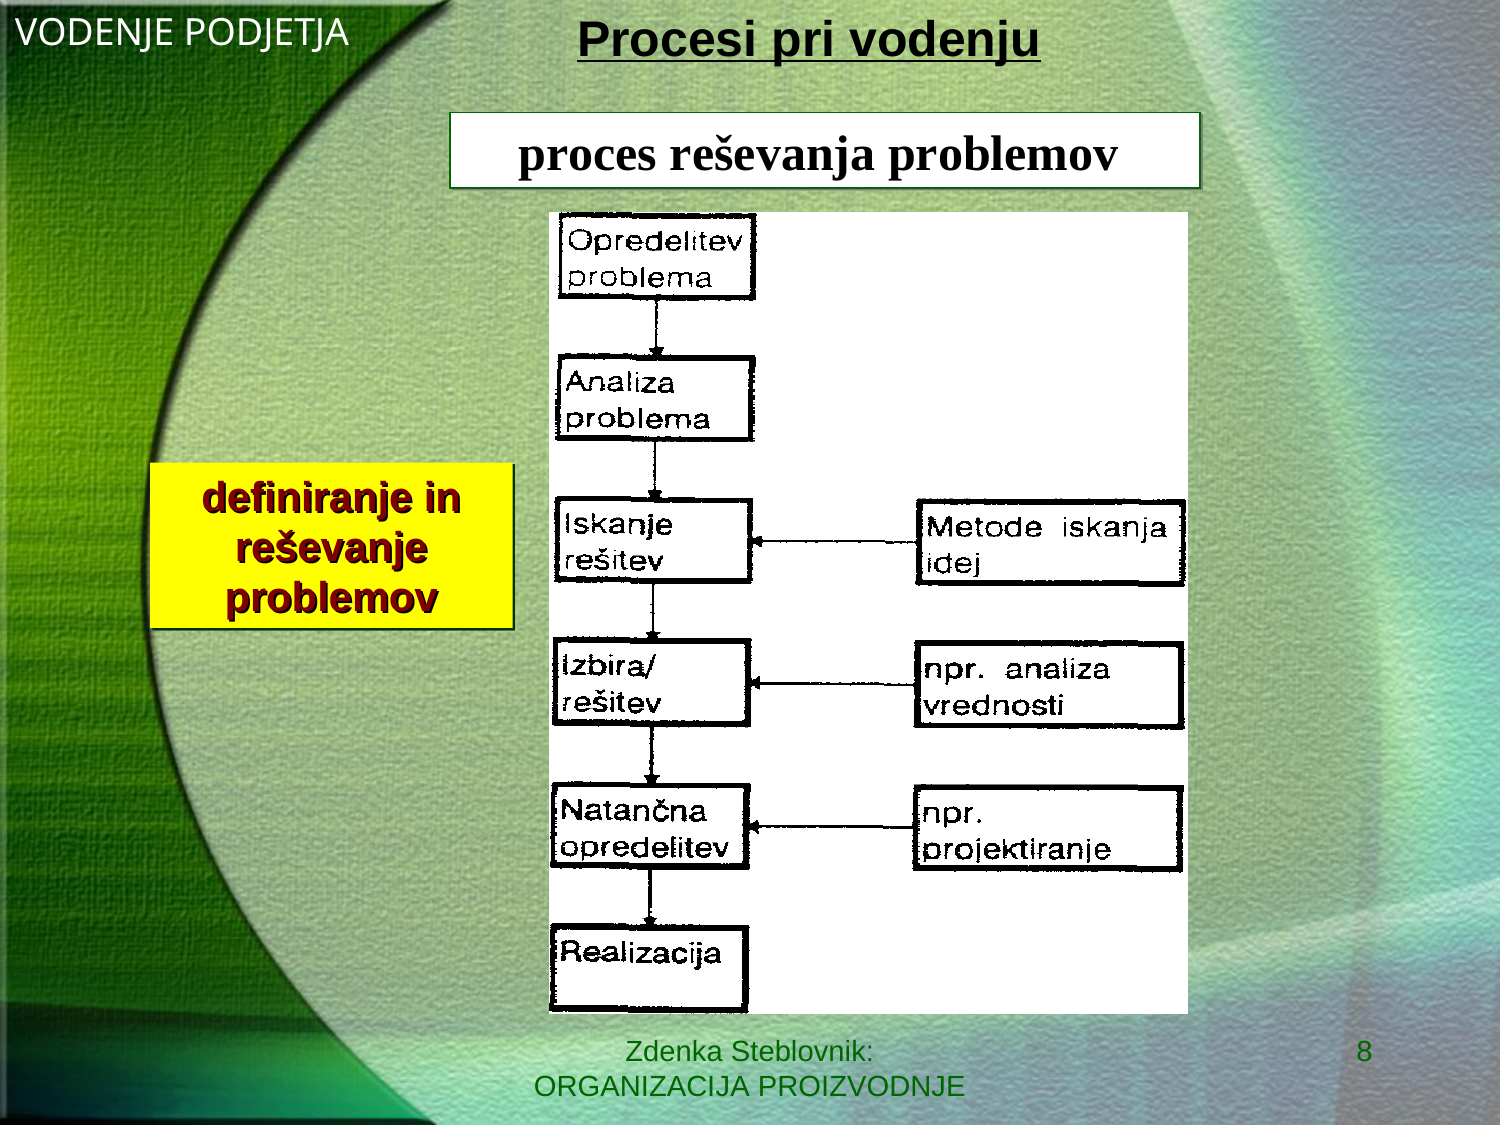

VODENJE PODJETJA
Procesi pri vodenju
proces reševanja problemov
definiranje in reševanje problemov
Zdenka Steblovnik: ORGANIZACIJA PROIZVODNJE